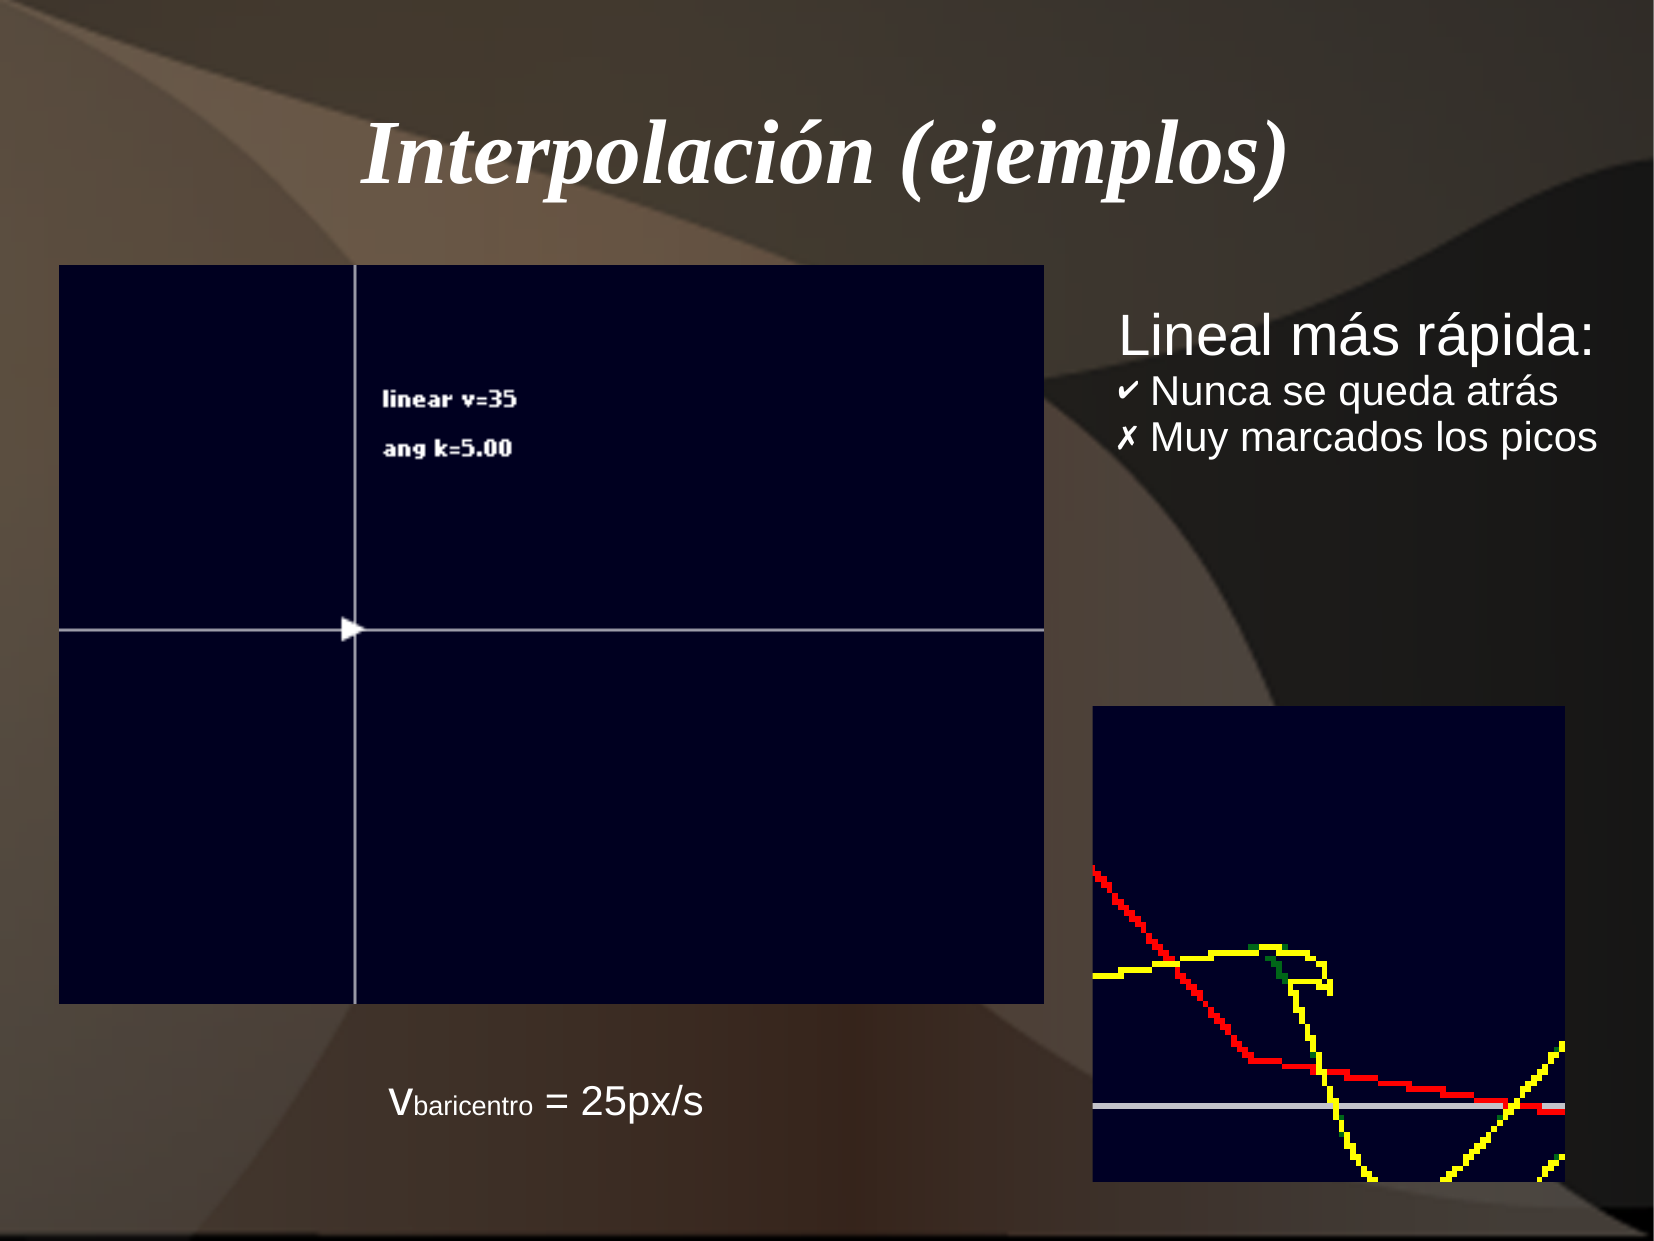

# Interpolación (ejemplos)
Lineal más rápida:
 Nunca se queda atrás
 Muy marcados los picos
vbaricentro = 25px/s